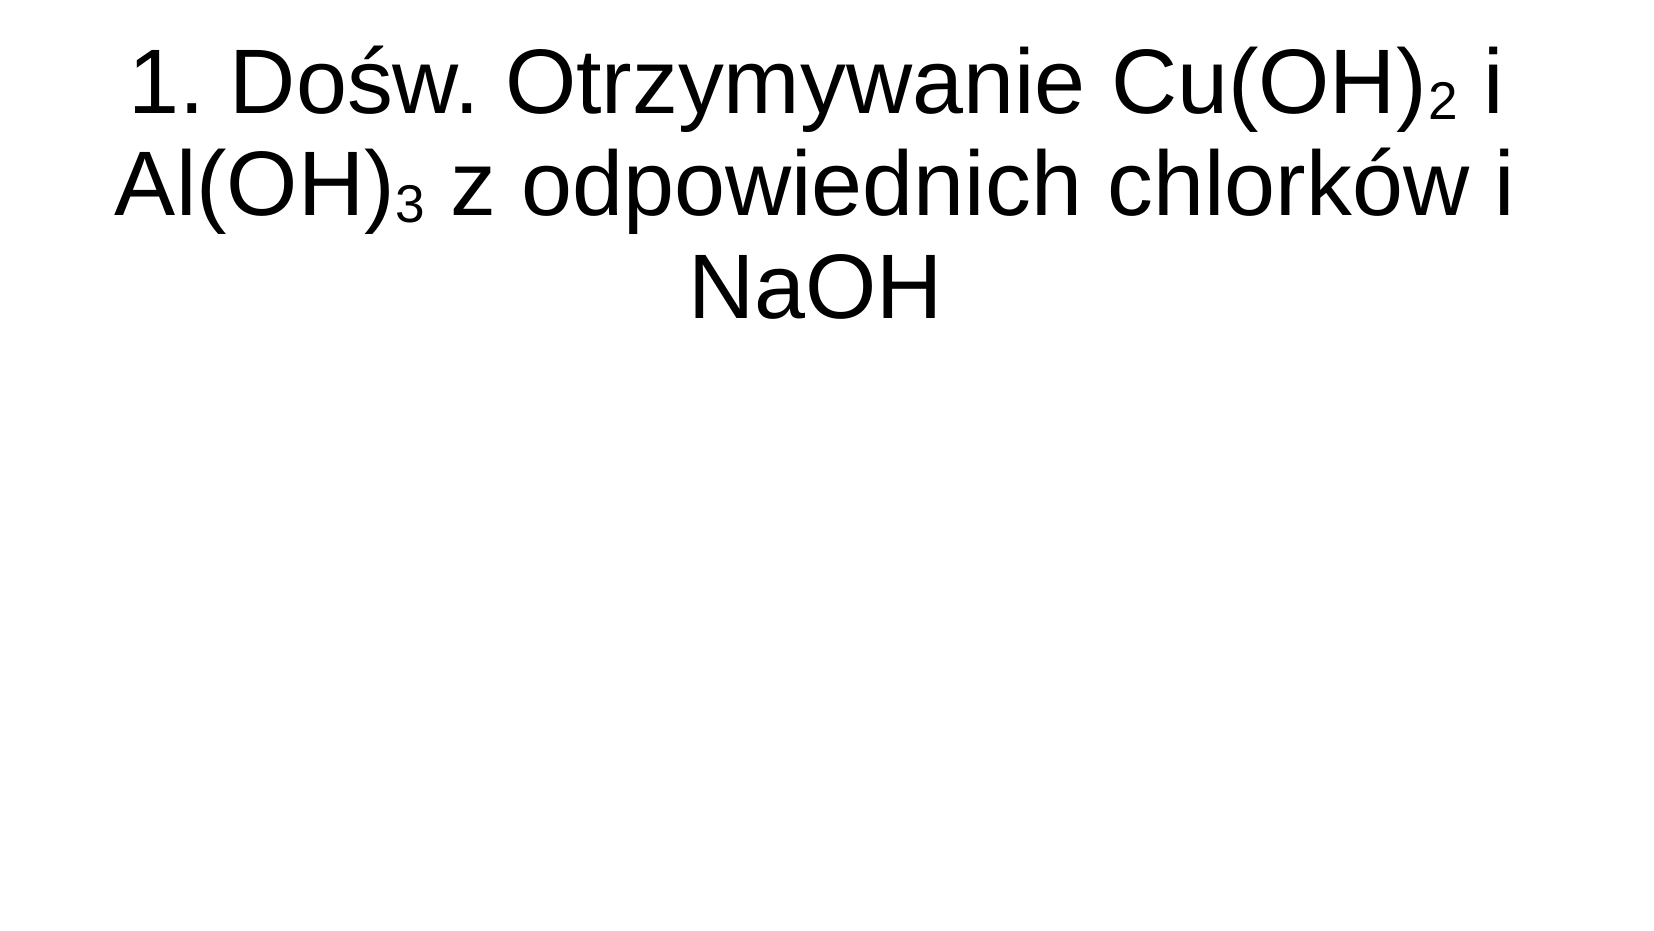

# 1. Dośw. Otrzymywanie Cu(OH)2 i Al(OH)3 z odpowiednich chlorków i NaOH